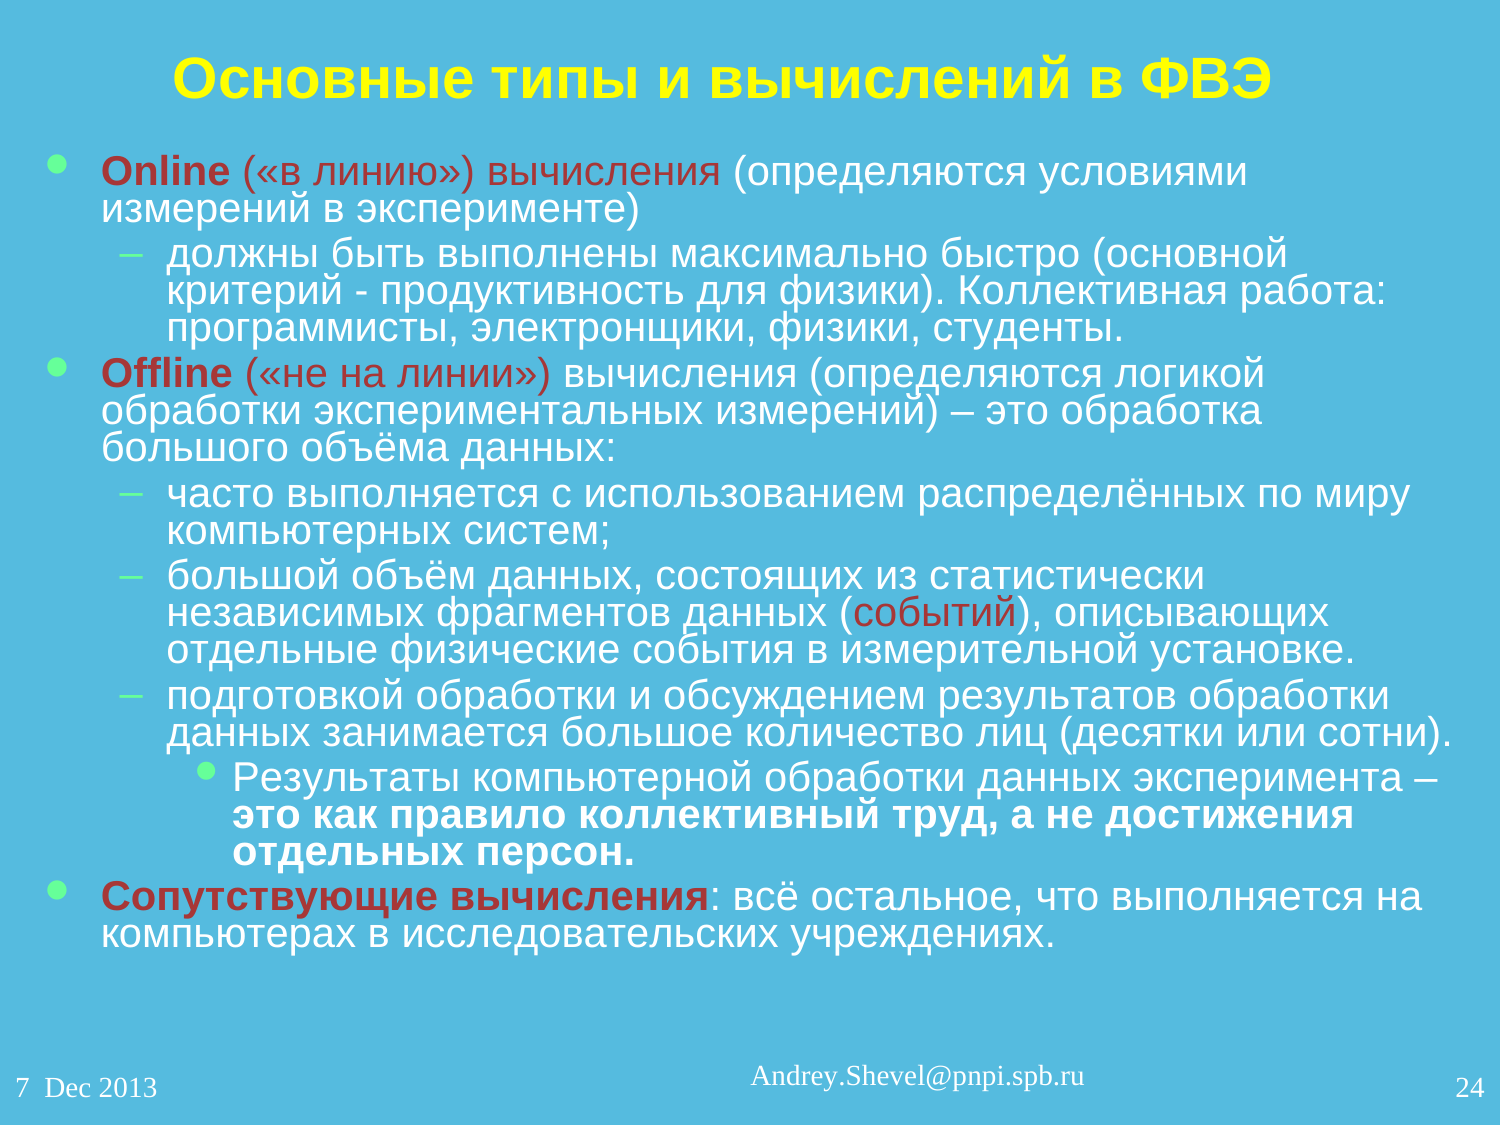

# Основные типы и вычислений в ФВЭ
Online («в линию») вычисления (определяются условиями измерений в эксперименте)
должны быть выполнены максимально быстро (основной критерий - продуктивность для физики). Коллективная работа: программисты, электронщики, физики, студенты.
Offline («не на линии») вычисления (определяются логикой обработки экспериментальных измерений) – это обработка большого объёма данных:
часто выполняется с использованием распределённых по миру компьютерных систем;
большой объём данных, состоящих из статистически независимых фрагментов данных (событий), описывающих отдельные физические события в измерительной установке.
подготовкой обработки и обсуждением результатов обработки данных занимается большое количество лиц (десятки или сотни).
Результаты компьютерной обработки данных эксперимента – это как правило коллективный труд, а не достижения отдельных персон.
Сопутствующие вычисления: всё остальное, что выполняется на компьютерах в исследовательских учреждениях.
24